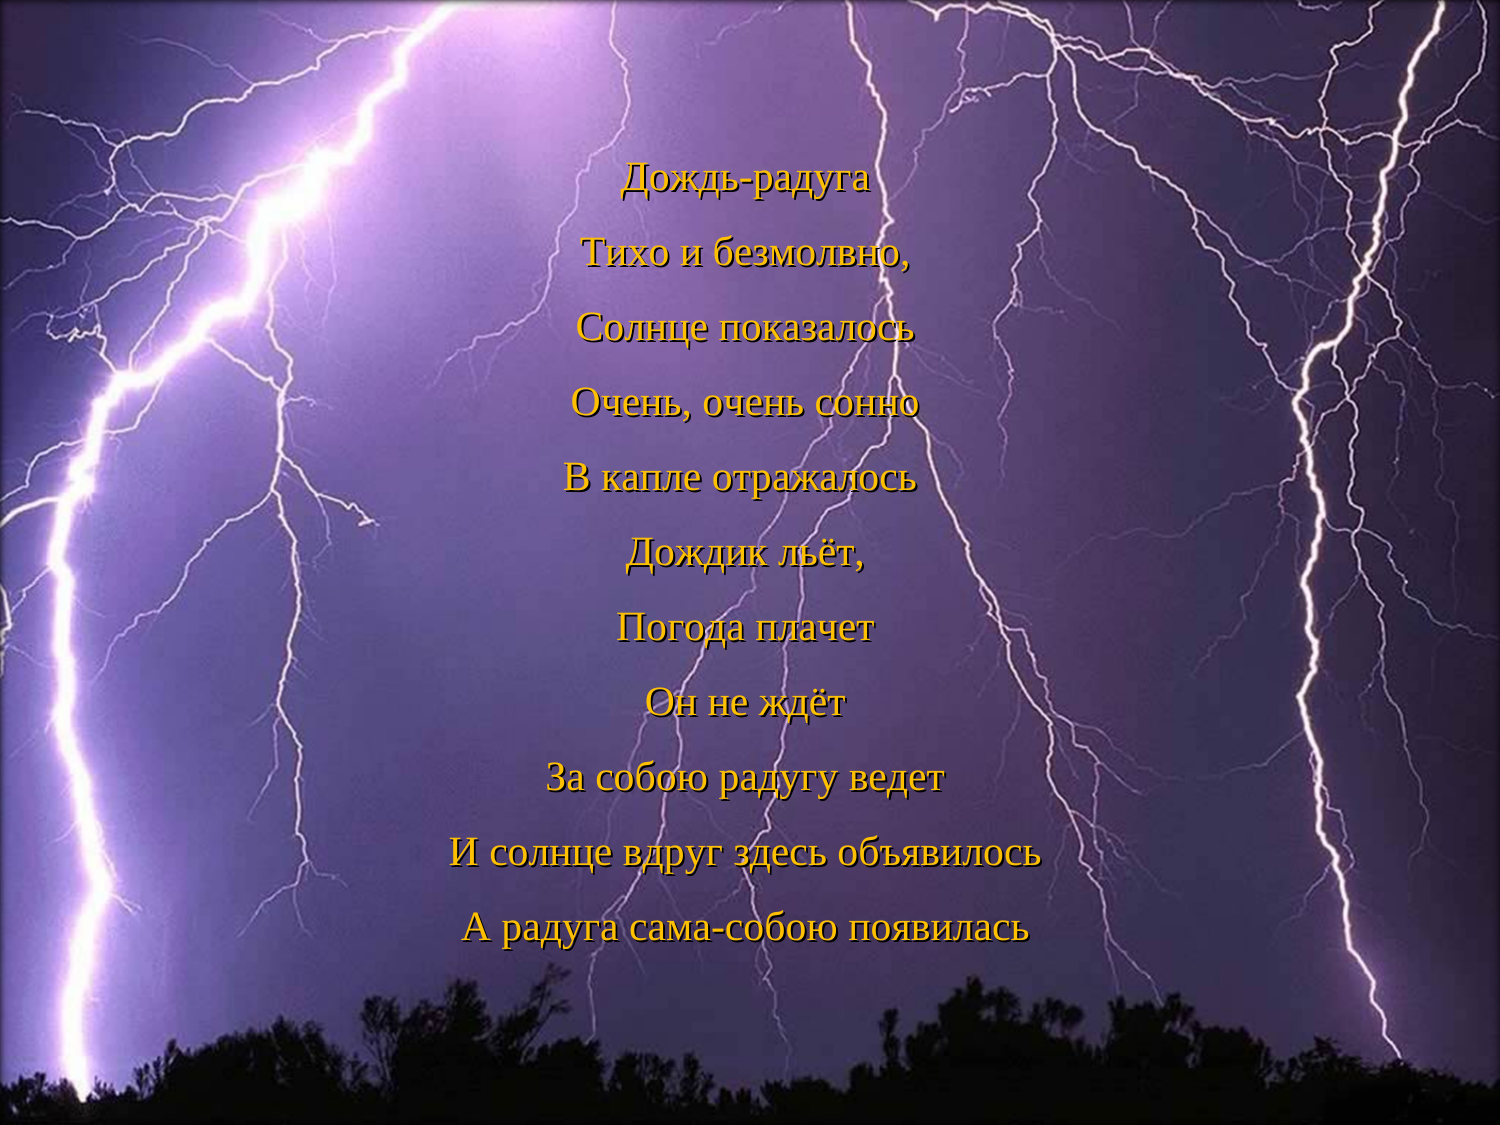

Дождь-радуга
Тихо и безмолвно,
Солнце показалось
Очень, очень сонно
В капле отражалось
Дождик льёт,
Погода плачет
Он не ждёт
За собою радугу ведет
И солнце вдруг здесь объявилось
А радуга сама-собою появилась